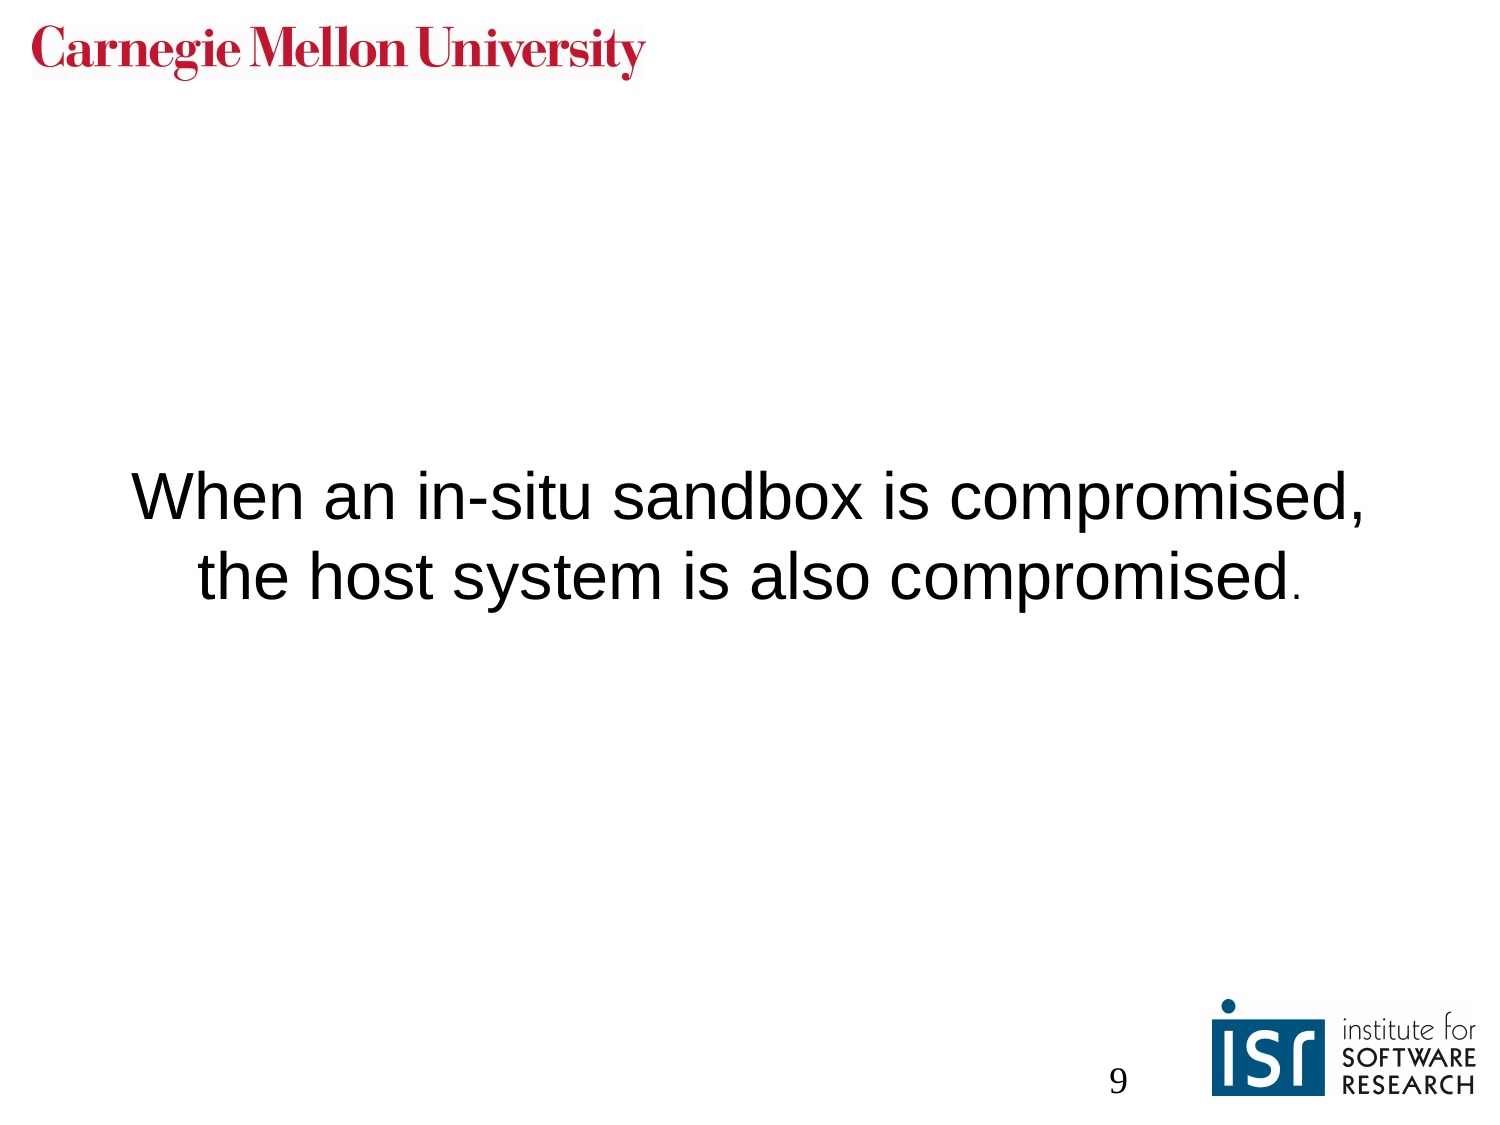

# When an in-situ sandbox is compromised, the host system is also compromised.